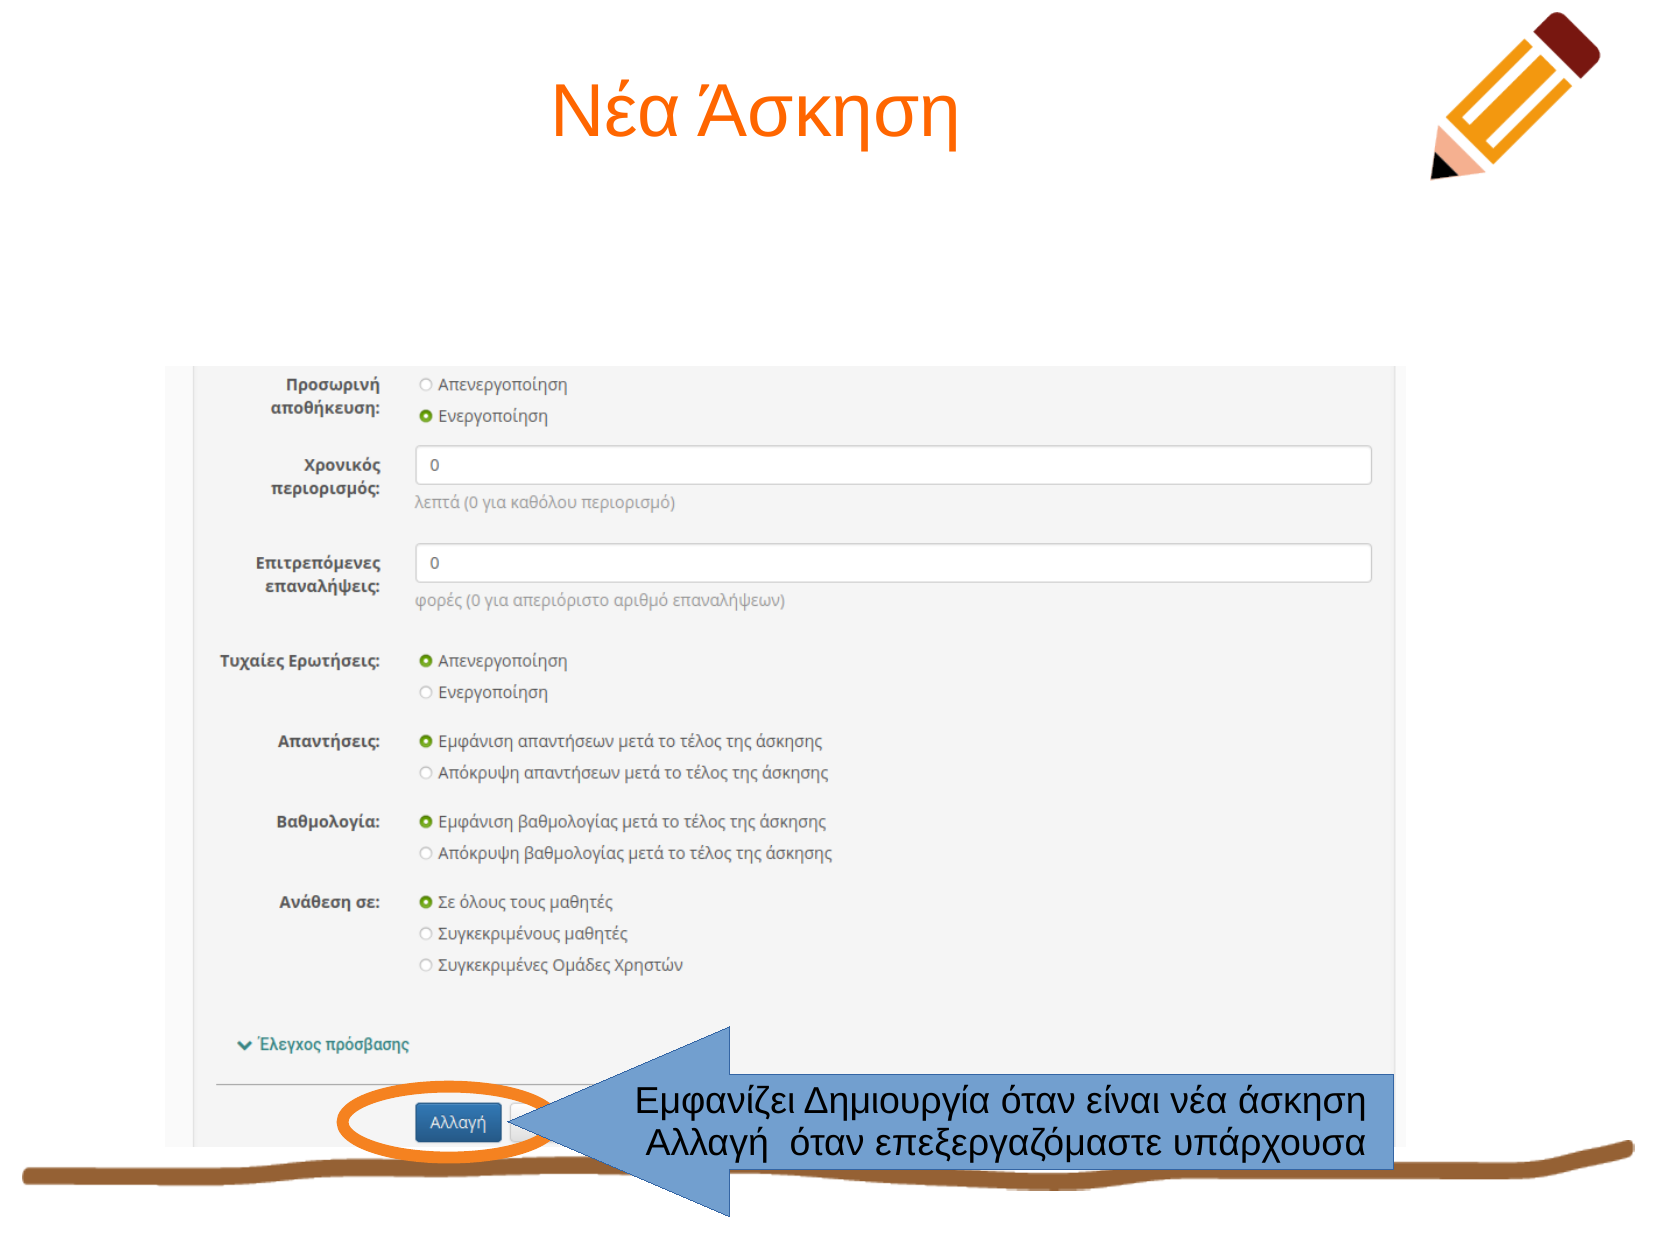

# Νέα Άσκηση
Εμφανίζει Δημιουργία όταν είναι νέα άσκηση
Αλλαγή όταν επεξεργαζόμαστε υπάρχουσα